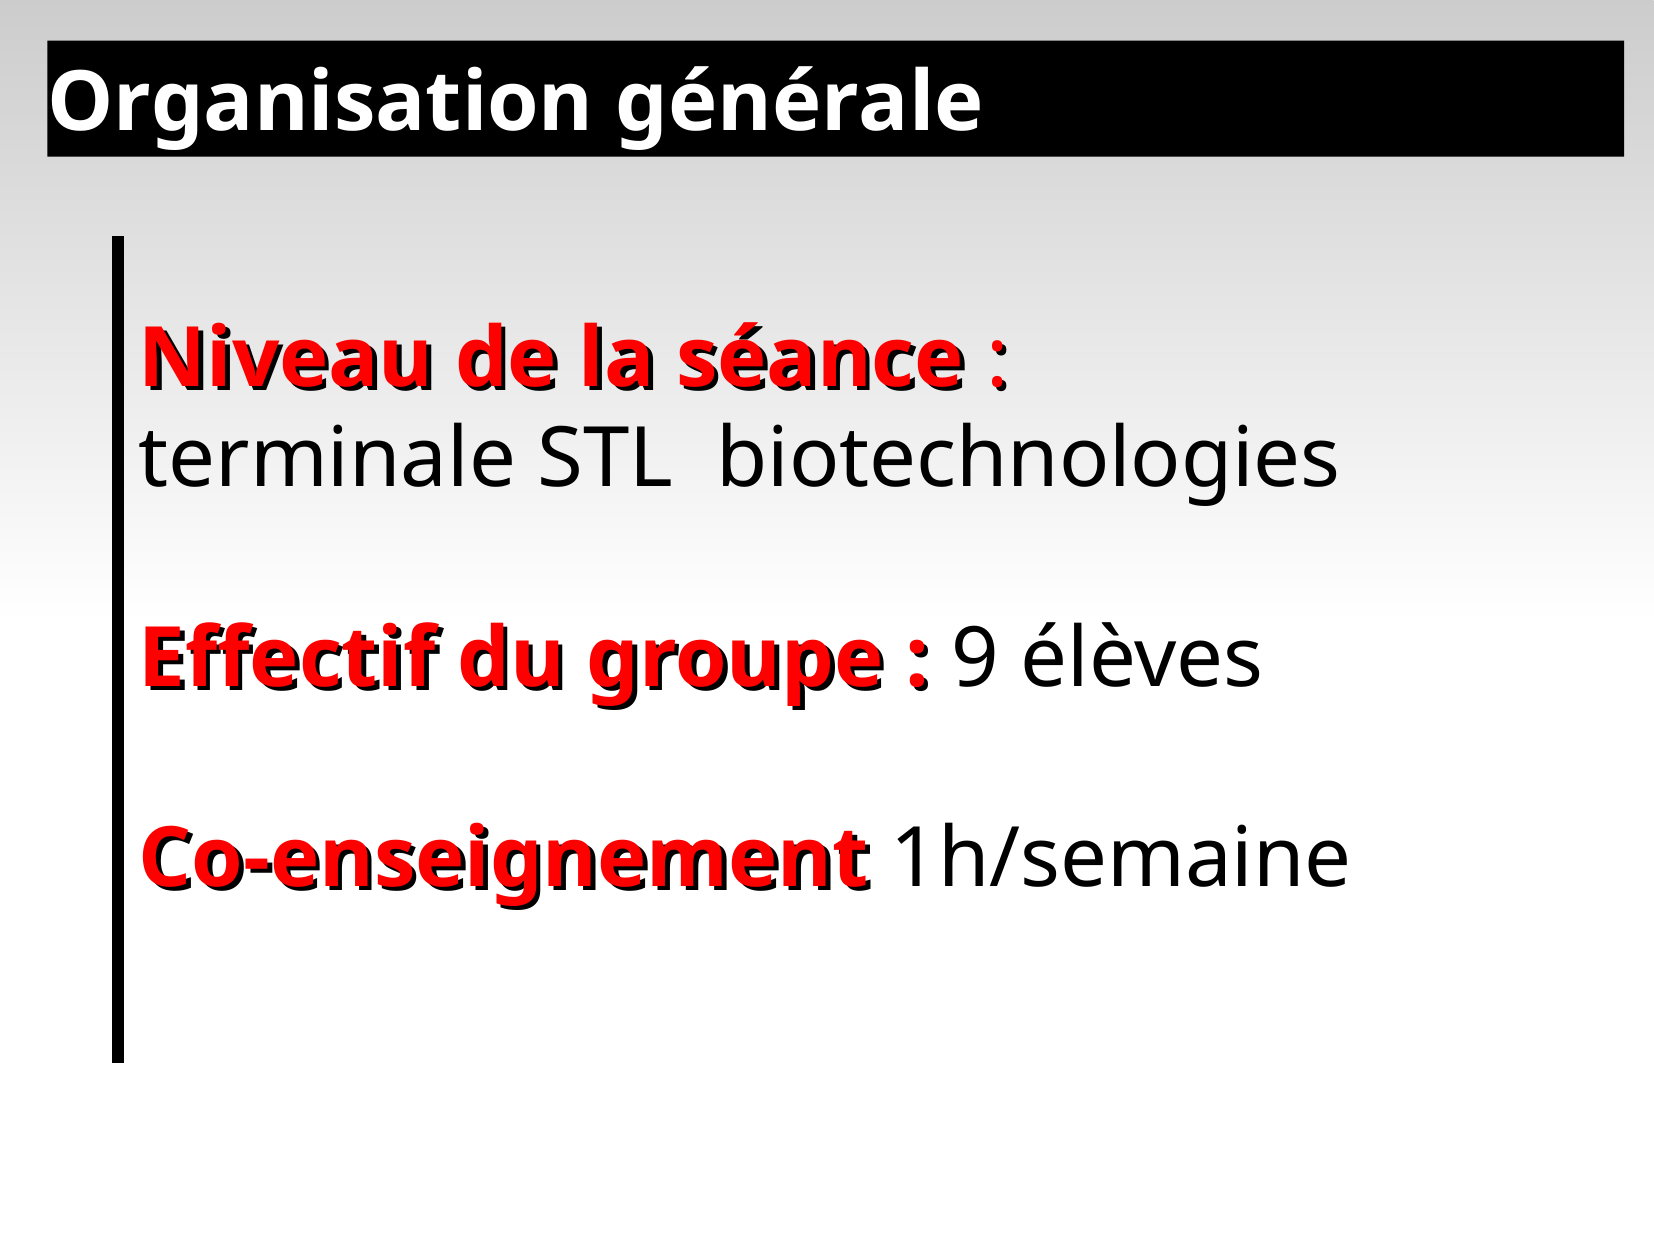

# Organisation générale
Niveau de la séance :
terminale STL biotechnologies
Effectif du groupe : 9 élèves
Co-enseignement 1h/semaine